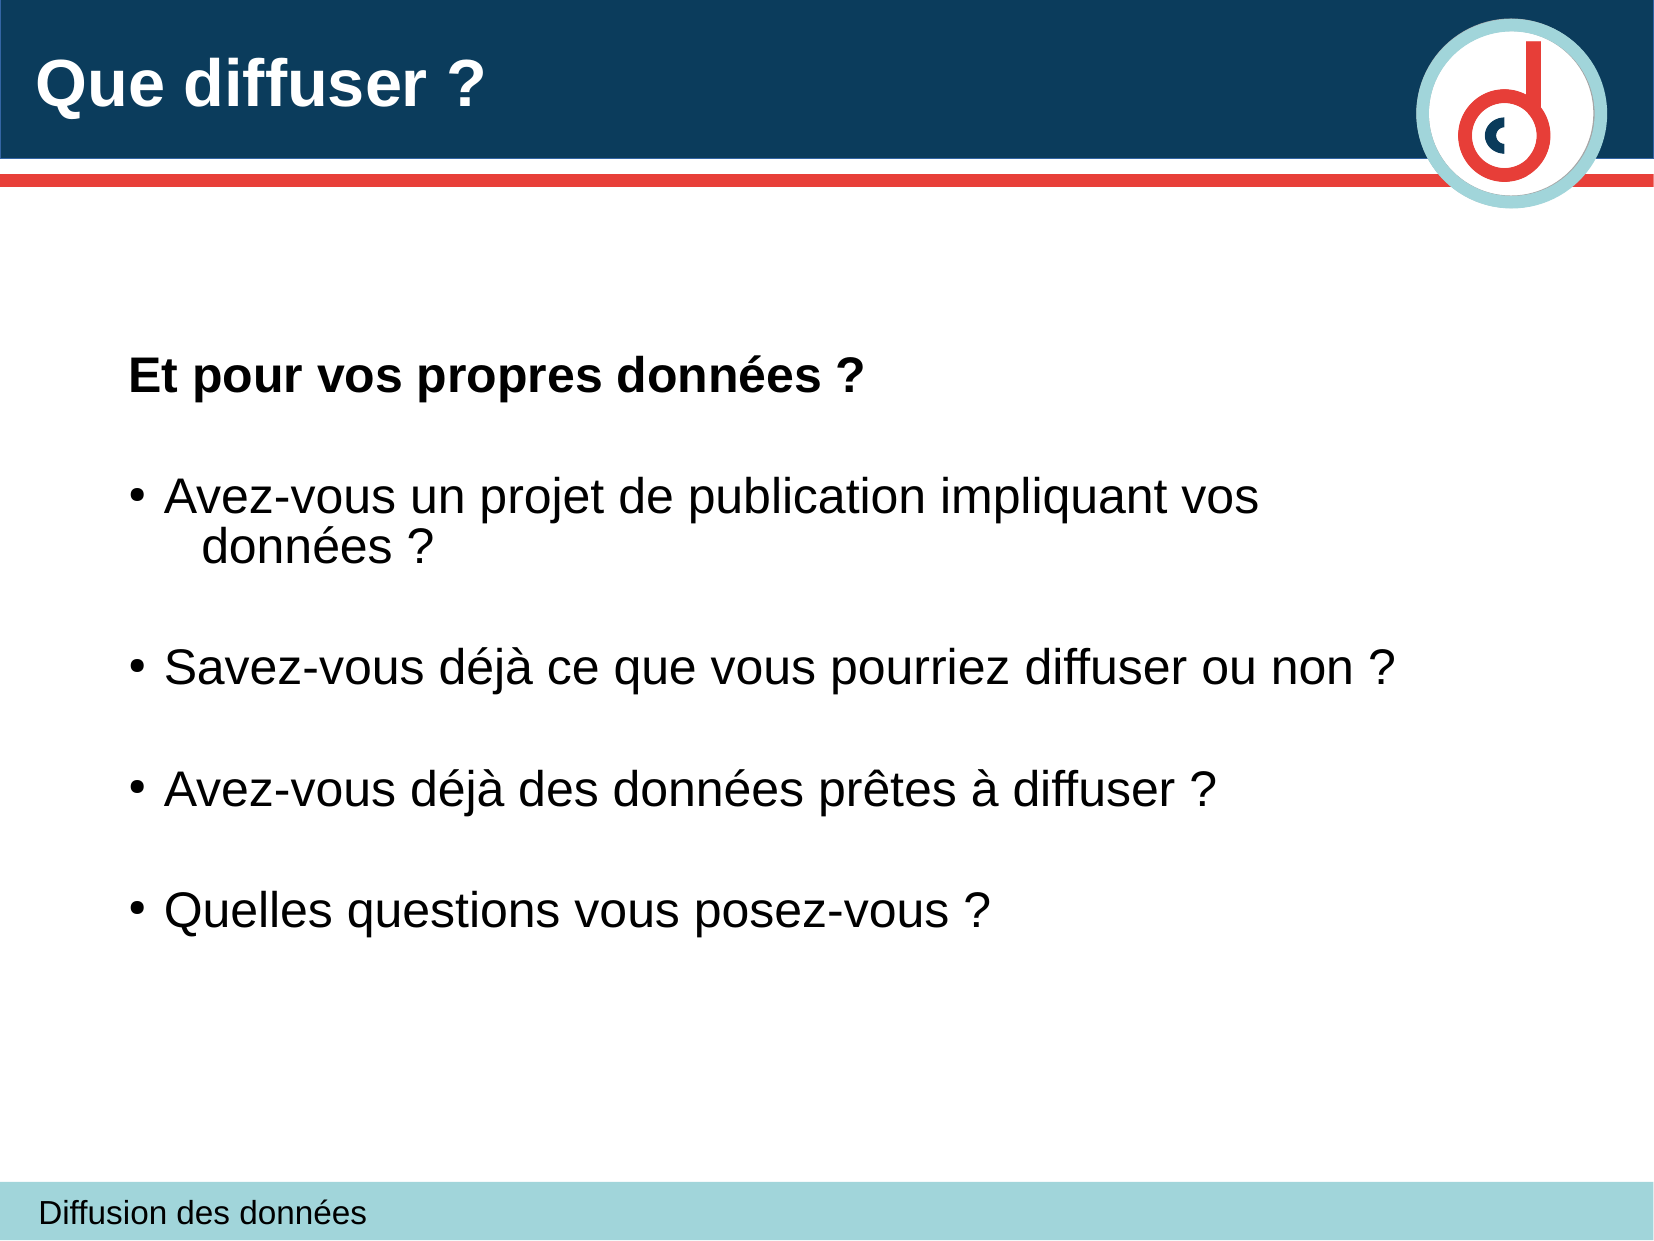

# Que diffuser ?
Et pour vos propres données ?
Avez-vous un projet de publication impliquant vos données ?
Savez-vous déjà ce que vous pourriez diffuser ou non ?
Avez-vous déjà des données prêtes à diffuser ?
Quelles questions vous posez-vous ?
Diffusion des données